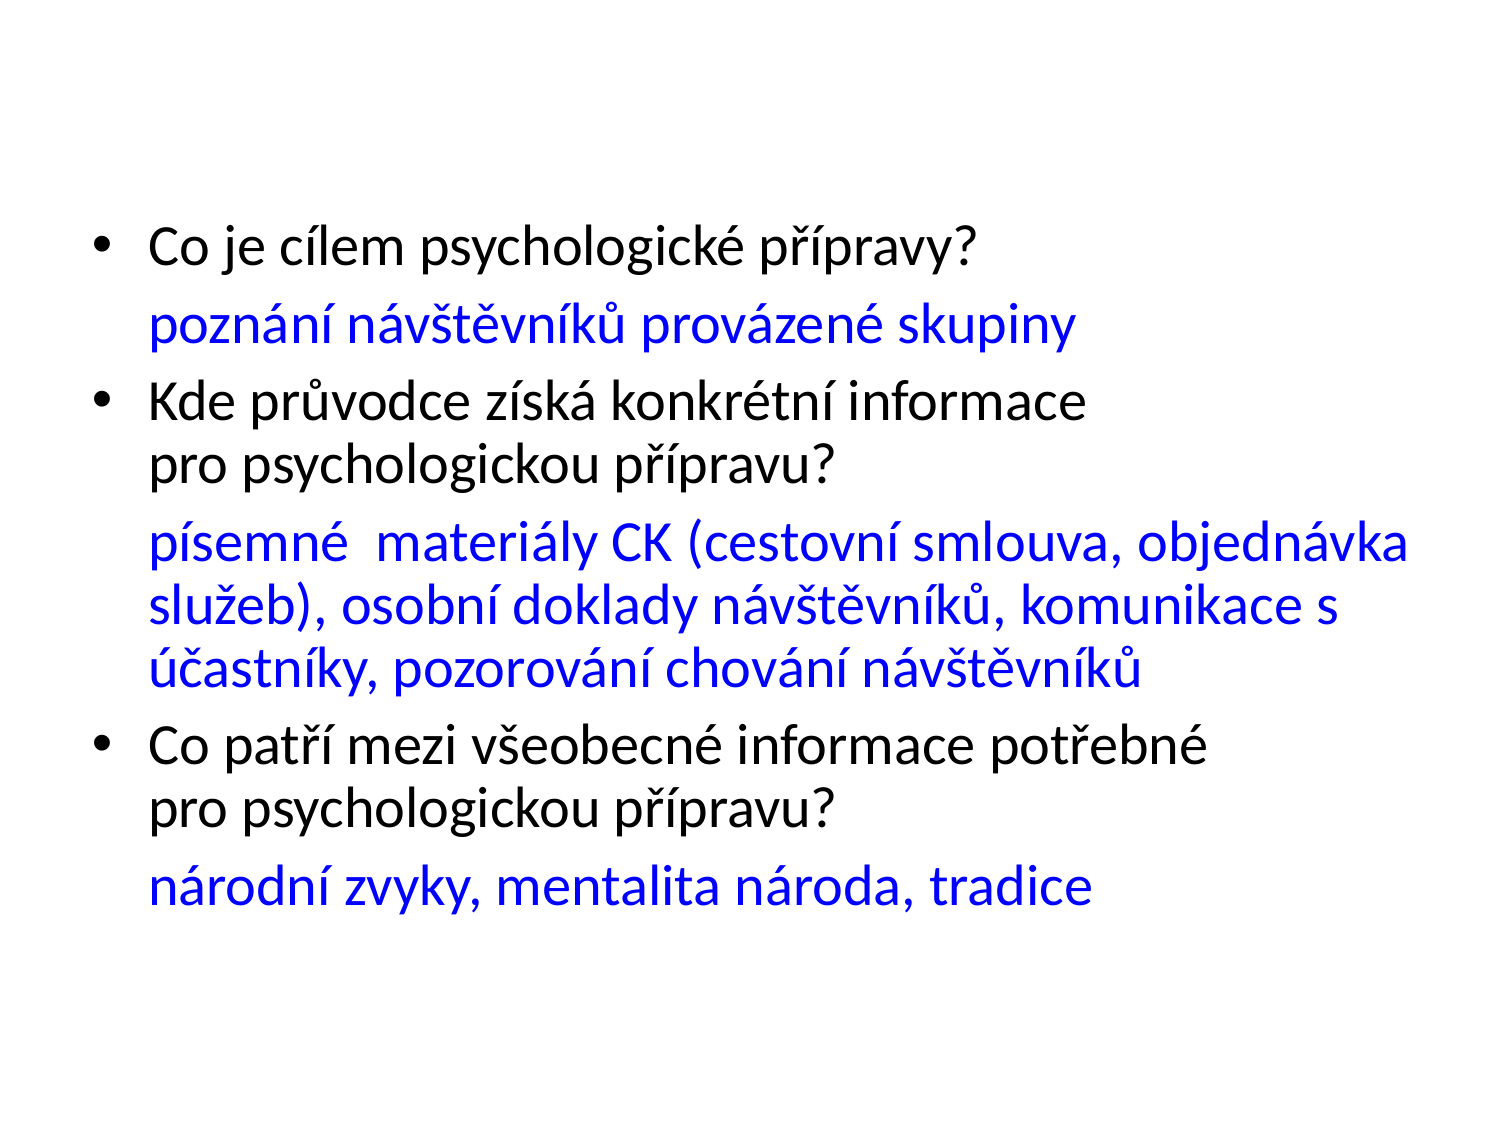

# Co je cílem psychologické přípravy?
	poznání návštěvníků provázené skupiny
Kde průvodce získá konkrétní informace
pro psychologickou přípravu?
	písemné materiály CK (cestovní smlouva, objednávka služeb), osobní doklady návštěvníků, komunikace s účastníky, pozorování chování návštěvníků
Co patří mezi všeobecné informace potřebné
pro psychologickou přípravu?
	národní zvyky, mentalita národa, tradice